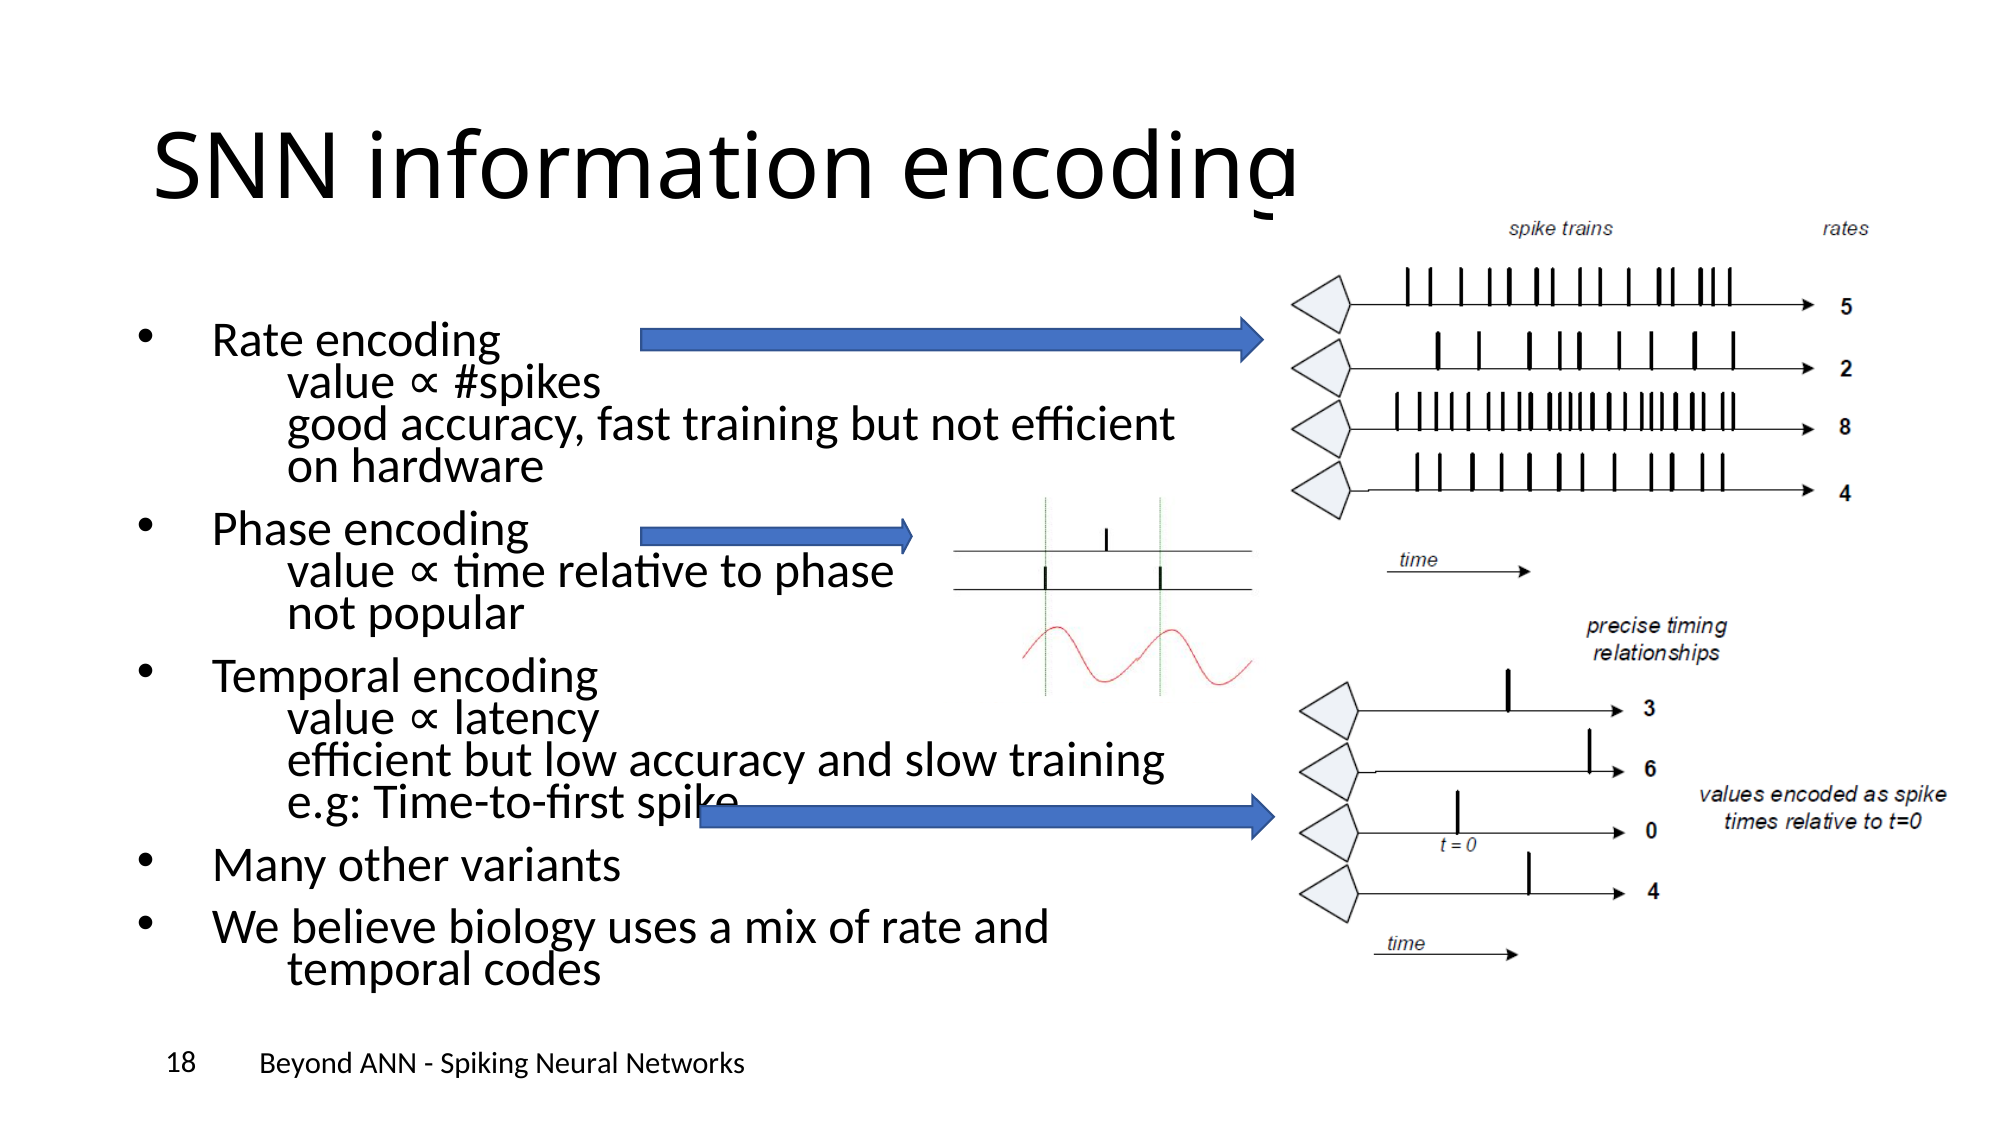

# SNN information encoding
Rate encoding
value ∝ #spikes
good accuracy, fast training but not efficient on hardware
Phase encoding
value ∝ time relative to phase
not popular
Temporal encoding
value ∝ latency
efficient but low accuracy and slow training
e.g: Time-to-first spike
Many other variants
We believe biology uses a mix of rate and temporal codes
18
Beyond ANN - Spiking Neural Networks